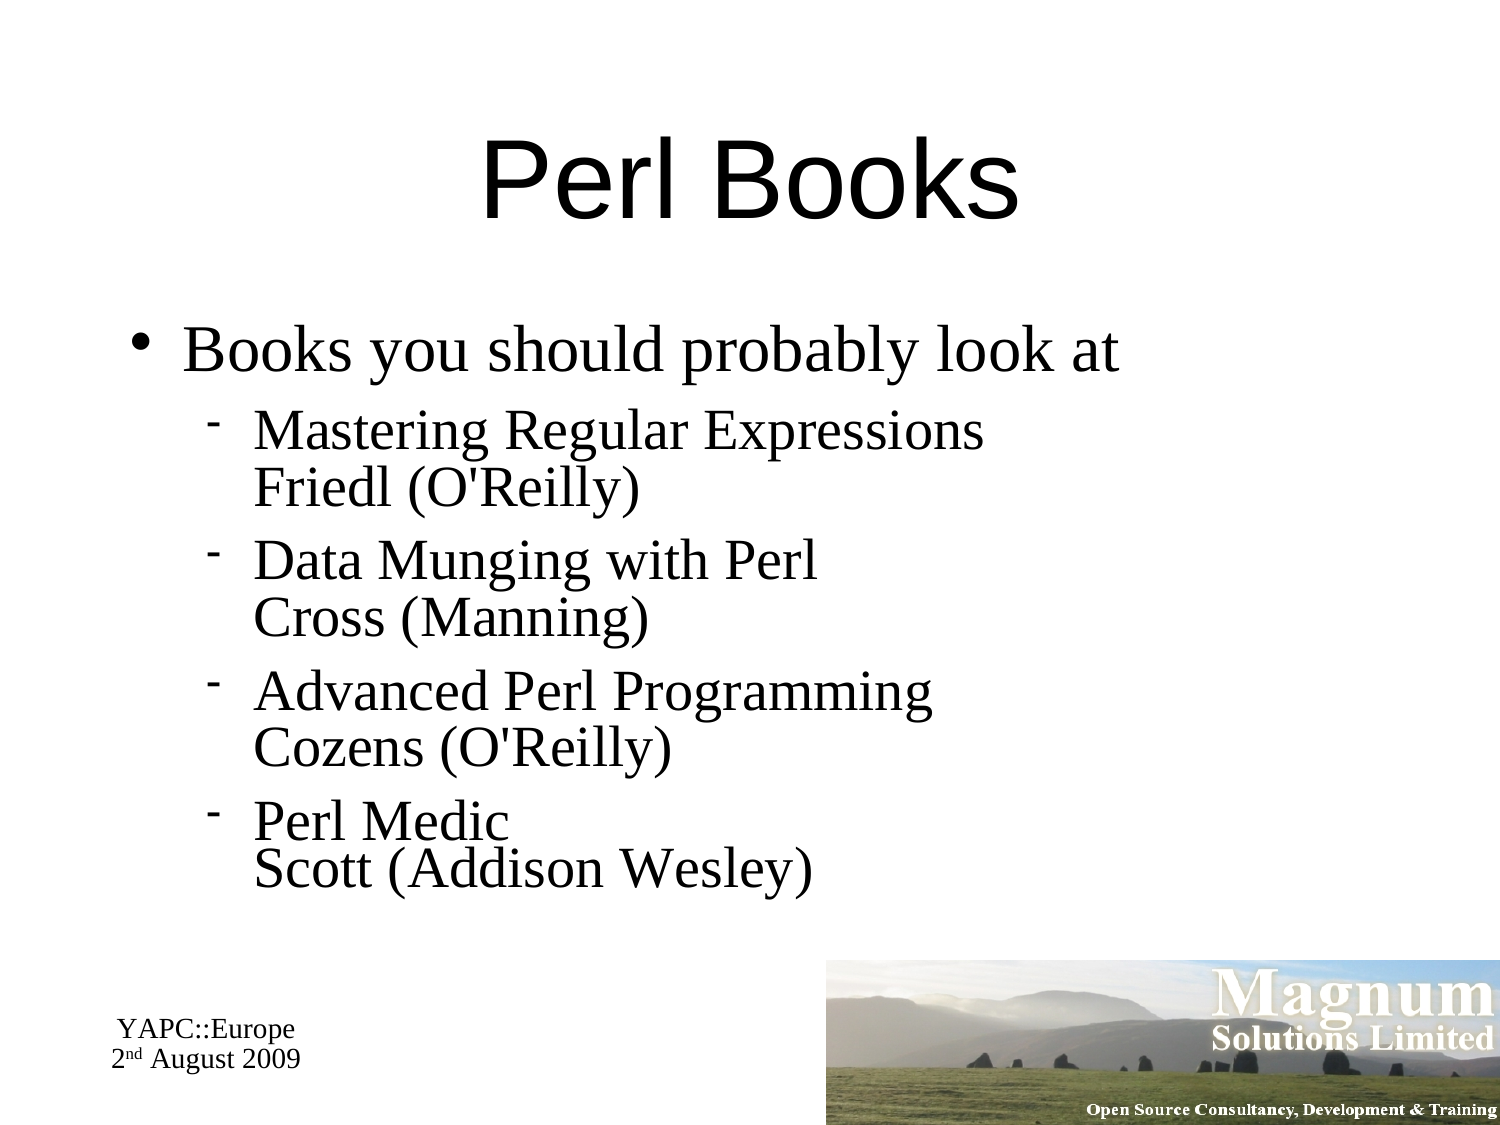

# Perl Books
Books you should probably look at
Mastering Regular Expressions
Friedl (O'Reilly)‏
Data Munging with Perl
Cross (Manning)‏
Advanced Perl Programming
Cozens (O'Reilly)‏
Perl Medic
Scott (Addison Wesley)
157